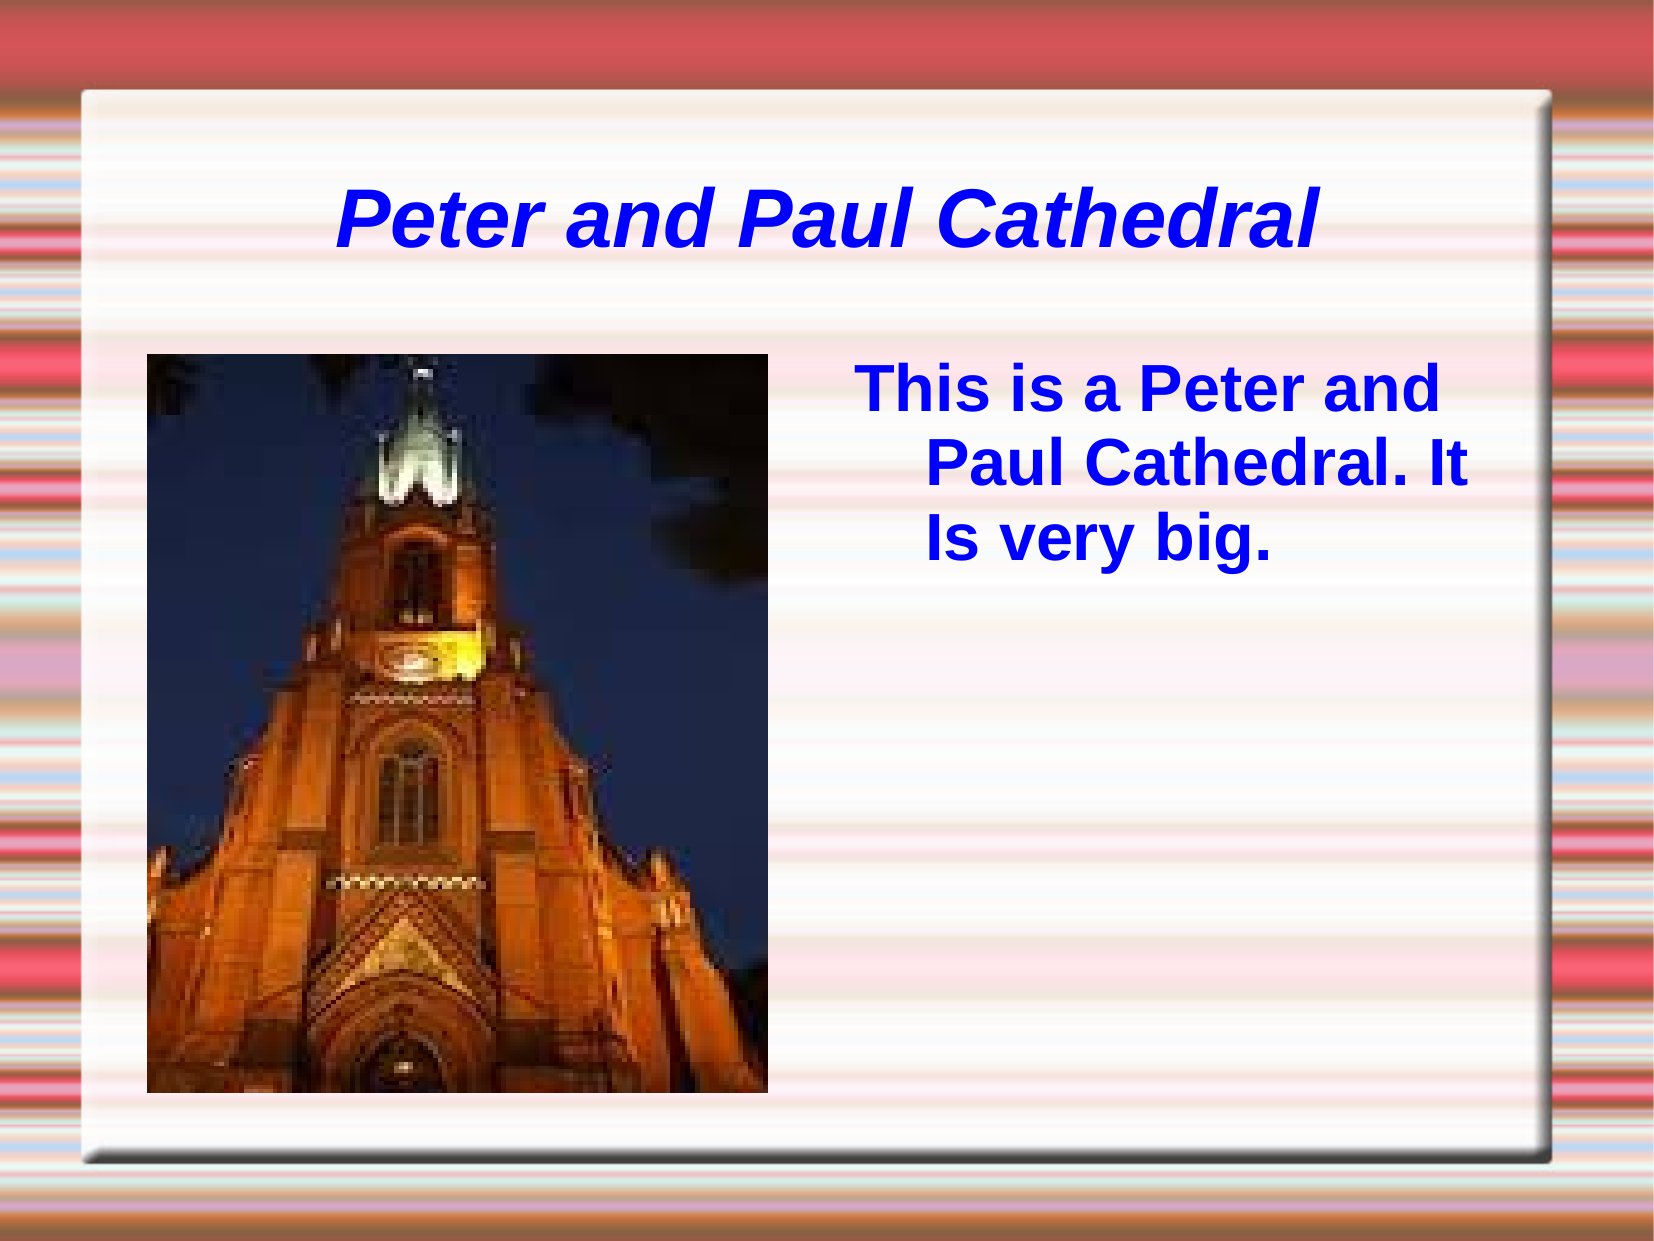

# Peter and Paul Cathedral
This is a Peter and Paul Cathedral. It Is very big.